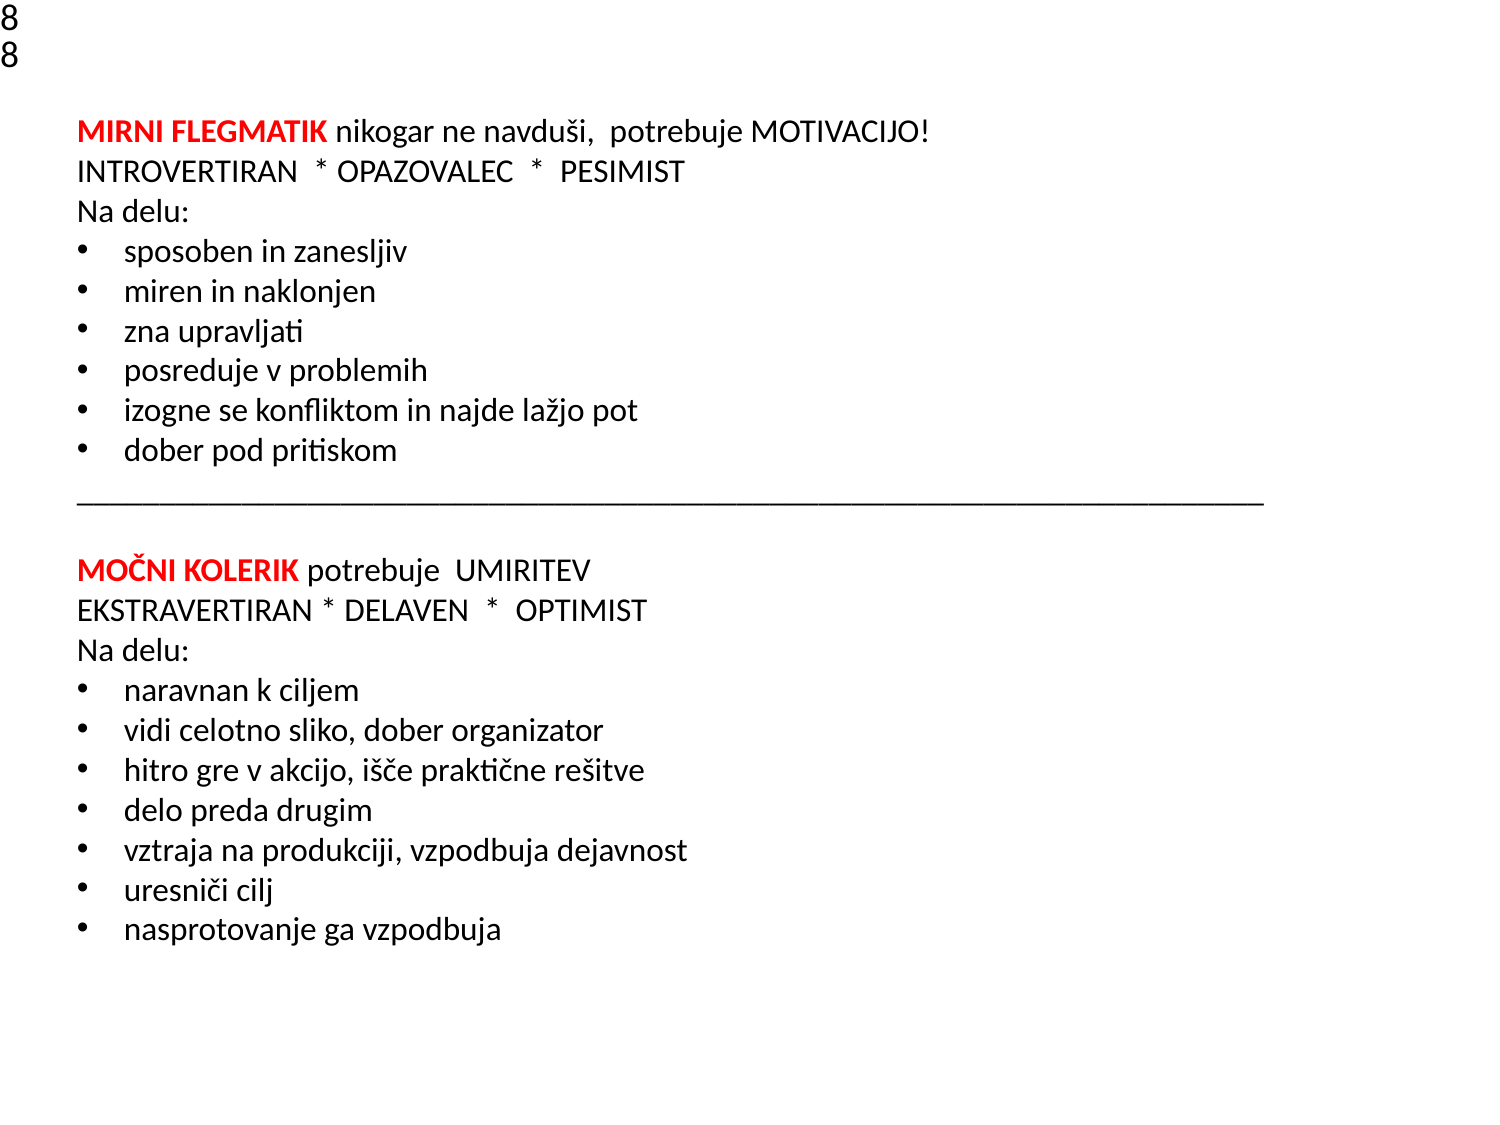

MIRNI FLEGMATIK nikogar ne navduši, potrebuje MOTIVACIJO!
INTROVERTIRAN * OPAZOVALEC * PESIMIST
Na delu:
sposoben in zanesljiv
miren in naklonjen
zna upravljati
posreduje v problemih
izogne se konfliktom in najde lažjo pot
dober pod pritiskom
________________________________________________________________________
MOČNI KOLERIK potrebuje UMIRITEV
EKSTRAVERTIRAN * DELAVEN * OPTIMIST
Na delu:
naravnan k ciljem
vidi celotno sliko, dober organizator
hitro gre v akcijo, išče praktične rešitve
delo preda drugim
vztraja na produkciji, vzpodbuja dejavnost
uresniči cilj
nasprotovanje ga vzpodbuja